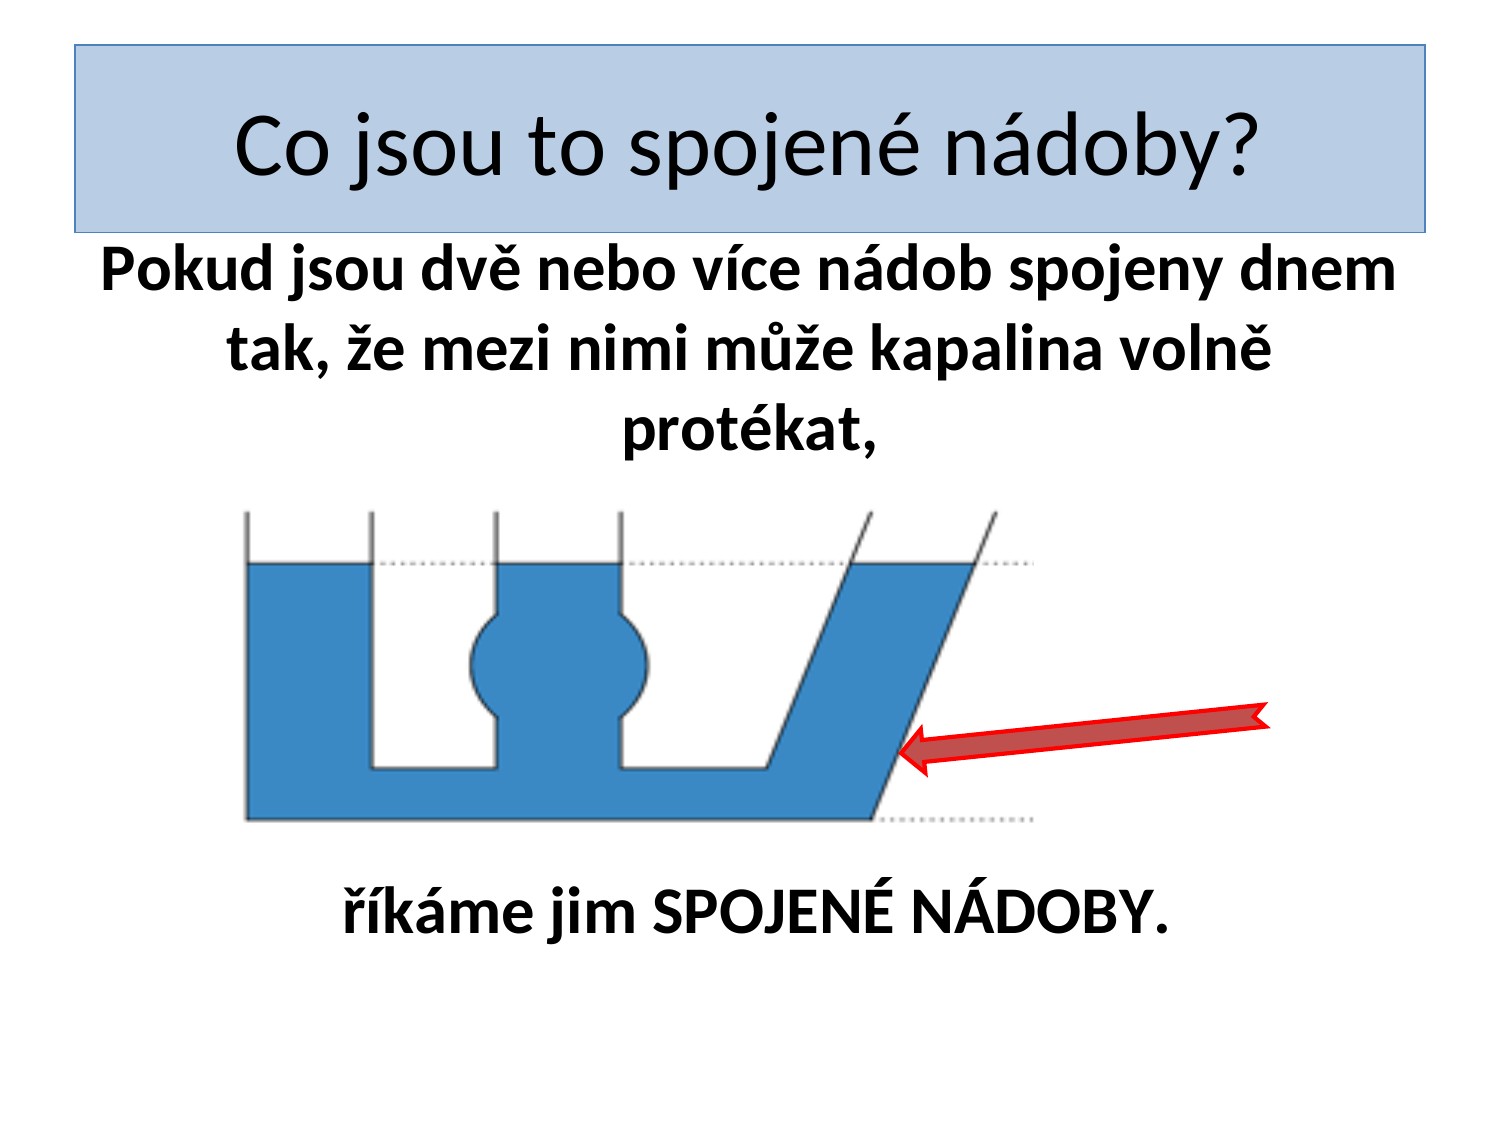

# Co jsou to spojené nádoby?
Pokud jsou dvě nebo více nádob spojeny dnem tak, že mezi nimi může kapalina volně protékat,
 říkáme jim SPOJENÉ NÁDOBY.